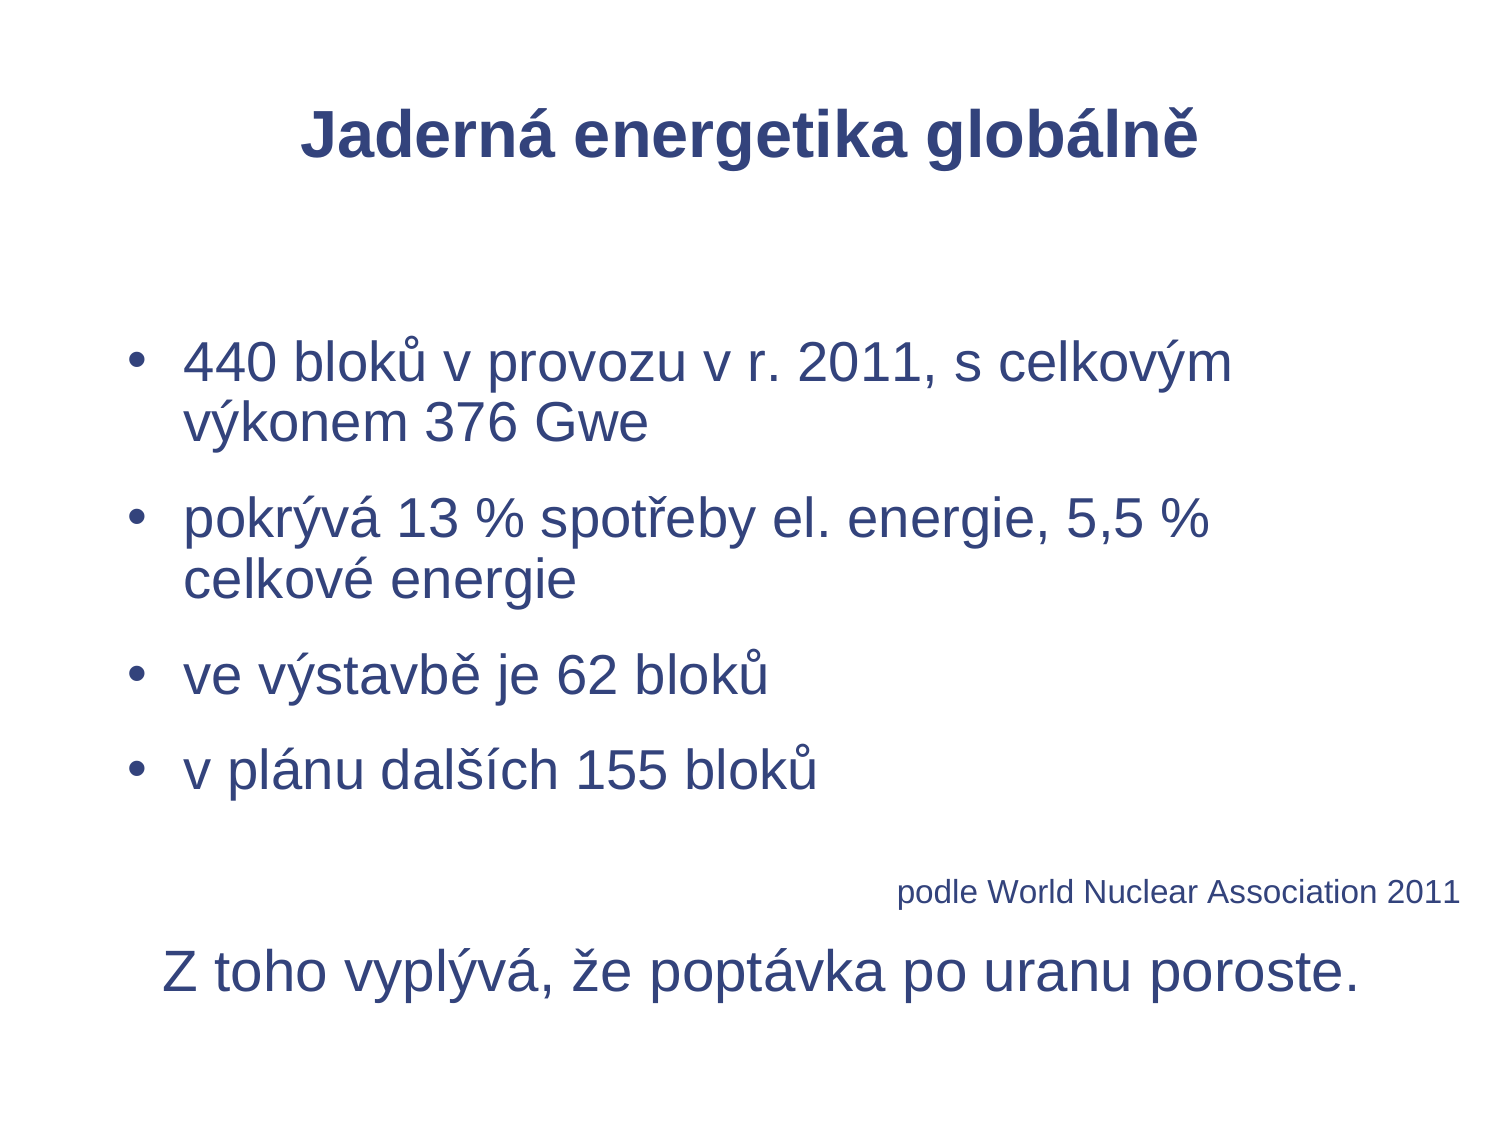

# Jaderná energetika globálně
440 bloků v provozu v r. 2011, s celkovým výkonem 376 Gwe
pokrývá 13 % spotřeby el. energie, 5,5 % celkové energie
ve výstavbě je 62 bloků
v plánu dalších 155 bloků
podle World Nuclear Association 2011
Z toho vyplývá, že poptávka po uranu poroste.